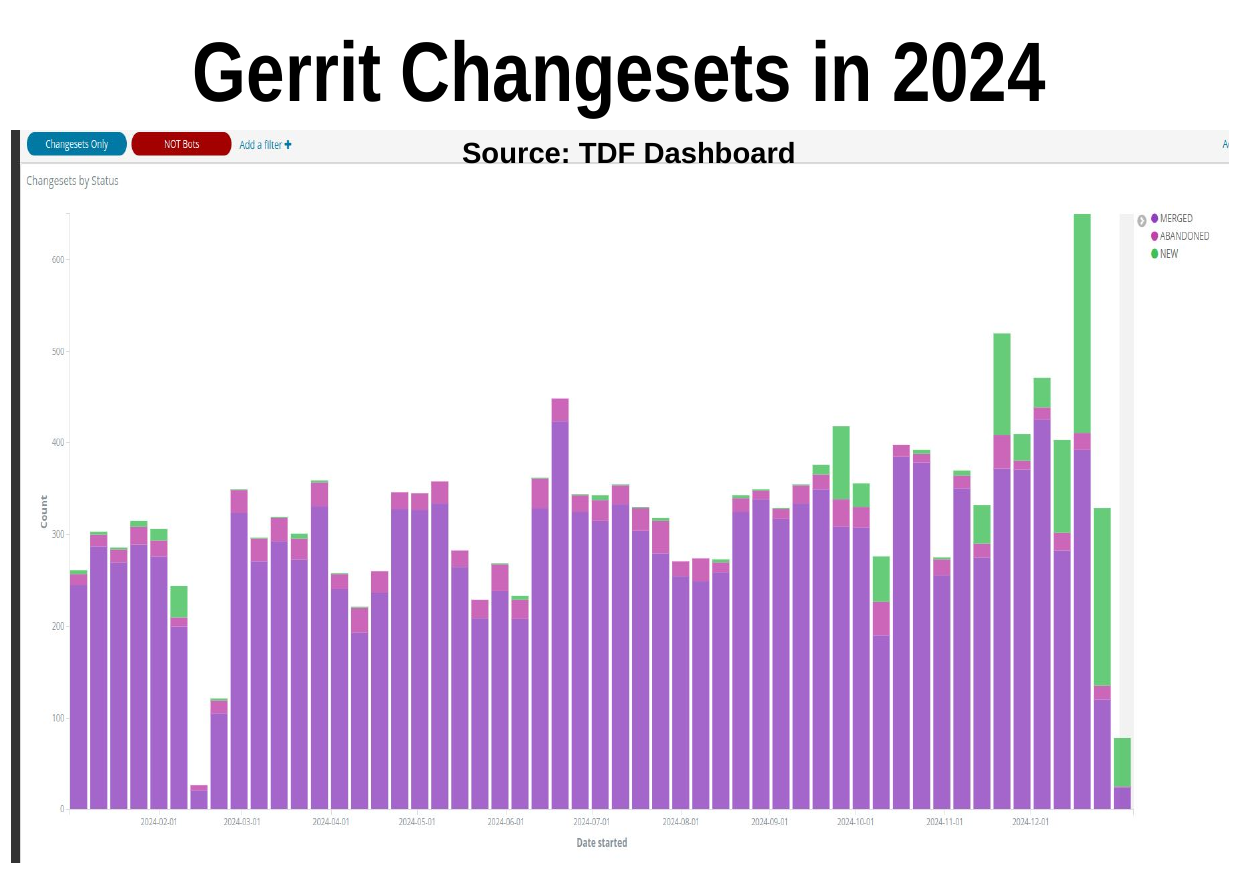

# Gerrit Changesets in 2024
Source: TDF Dashboard